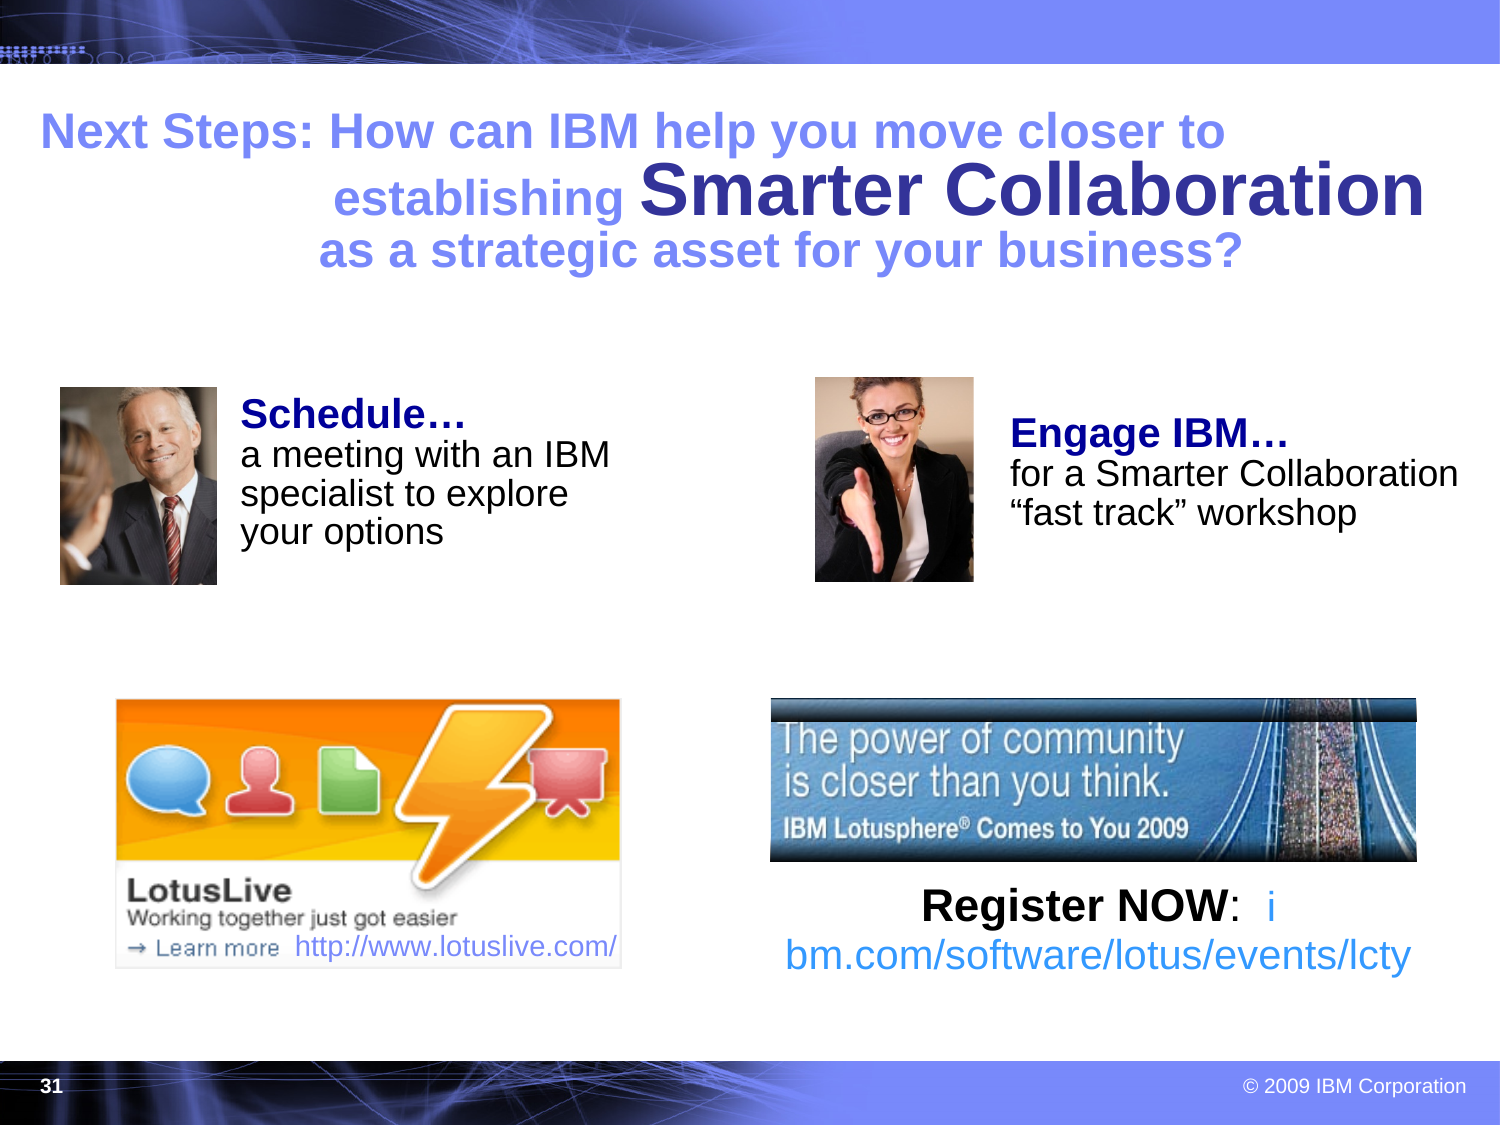

# Next Steps: How can IBM help you move closer to establishing Smarter Collaboration as a strategic asset for your business?
Schedule…
a meeting with an IBM specialist to explore
your options
Engage IBM…
for a Smarter Collaboration “fast track” workshop
Register NOW: i
bm.com/software/lotus/events/lcty
http://www.lotuslive.com/
31